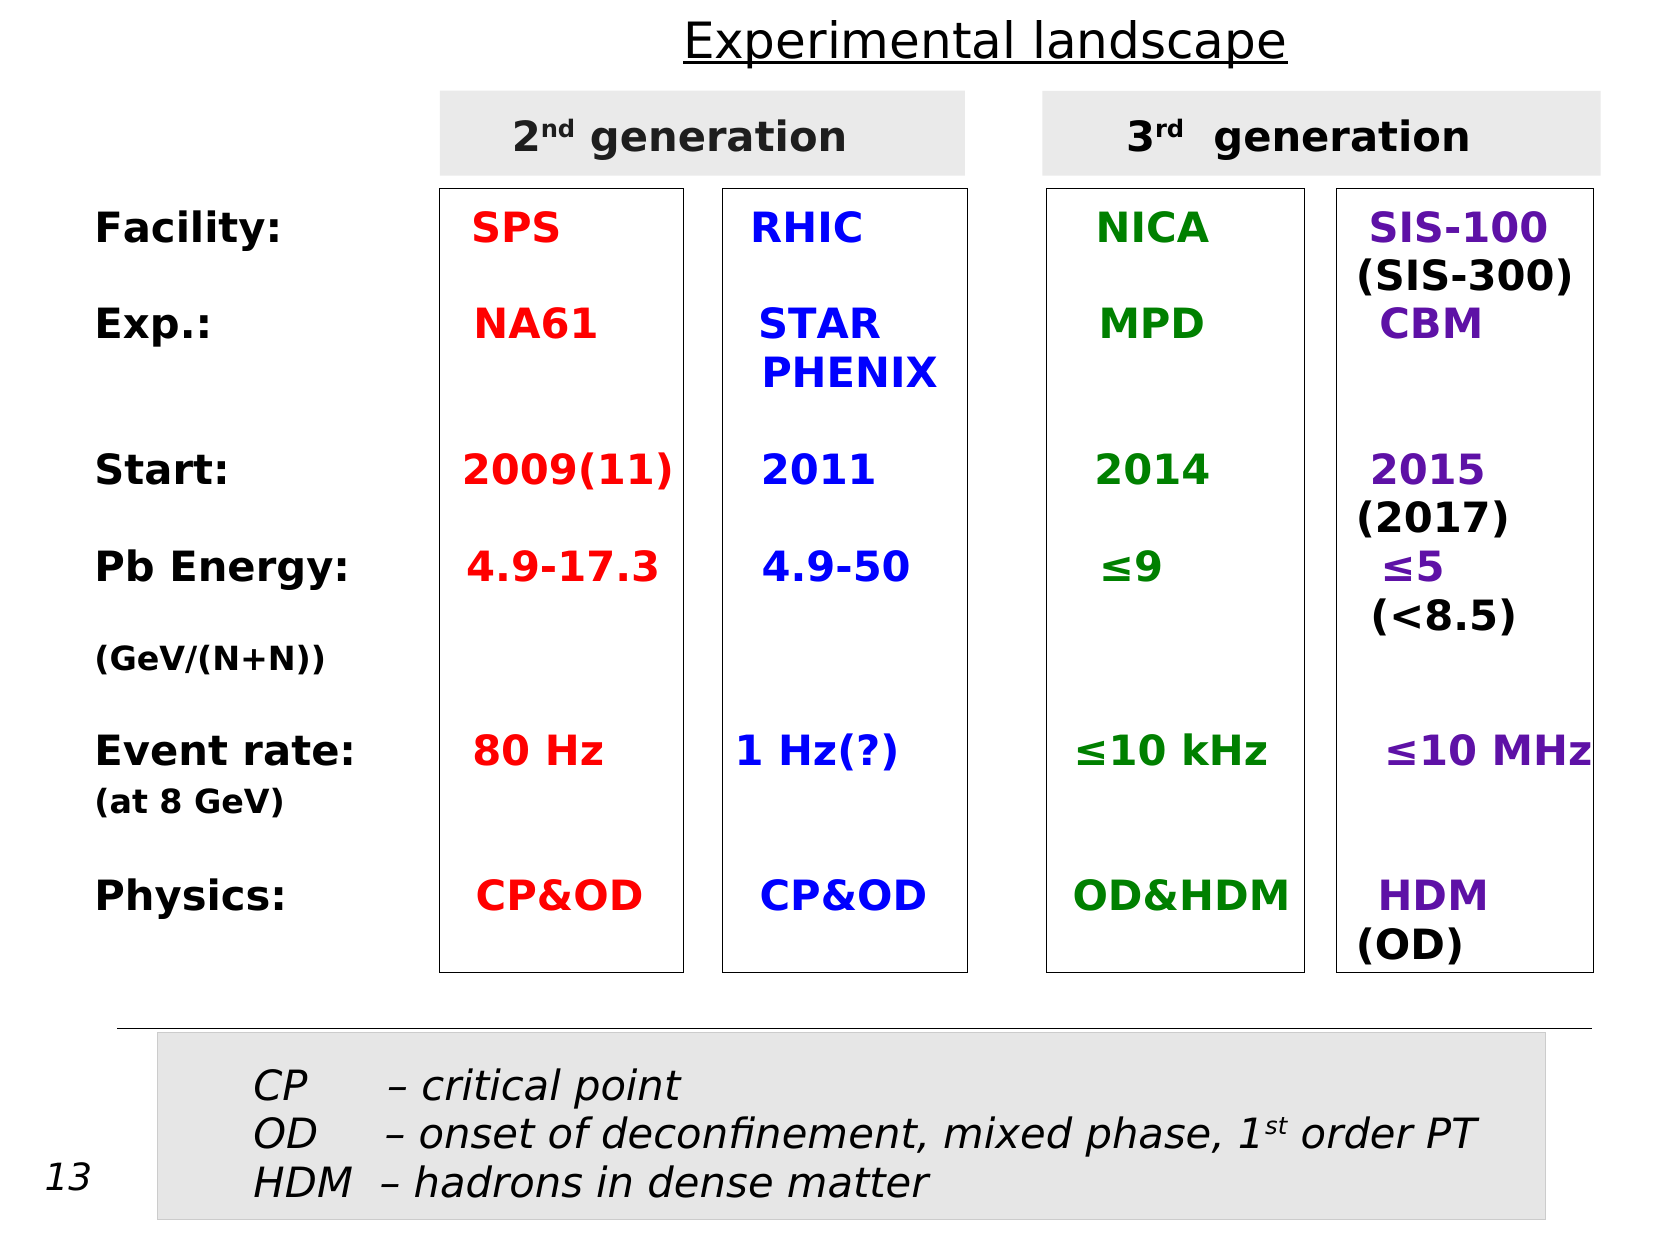

Experimental landscape
2nd generation
3rd generation
Facility: SPS RHIC NICA SIS-100
 (SIS-300)
Exp.: NA61 STAR MPD CBM
 PHENIX
Start: 2009(11) 2011 2014 2015
 (2017)
Pb Energy: 4.9-17.3 4.9-50 ≤9 ≤5
 (<8.5)
(GeV/(N+N))
Event rate: 80 Hz 1 Hz(?) ≤10 kHz ≤10 MHz
(at 8 GeV)
Physics: CP&OD CP&OD OD&HDM HDM
 (OD)
CP – critical point
OD – onset of deconfinement, mixed phase, 1st order PT
HDM – hadrons in dense matter